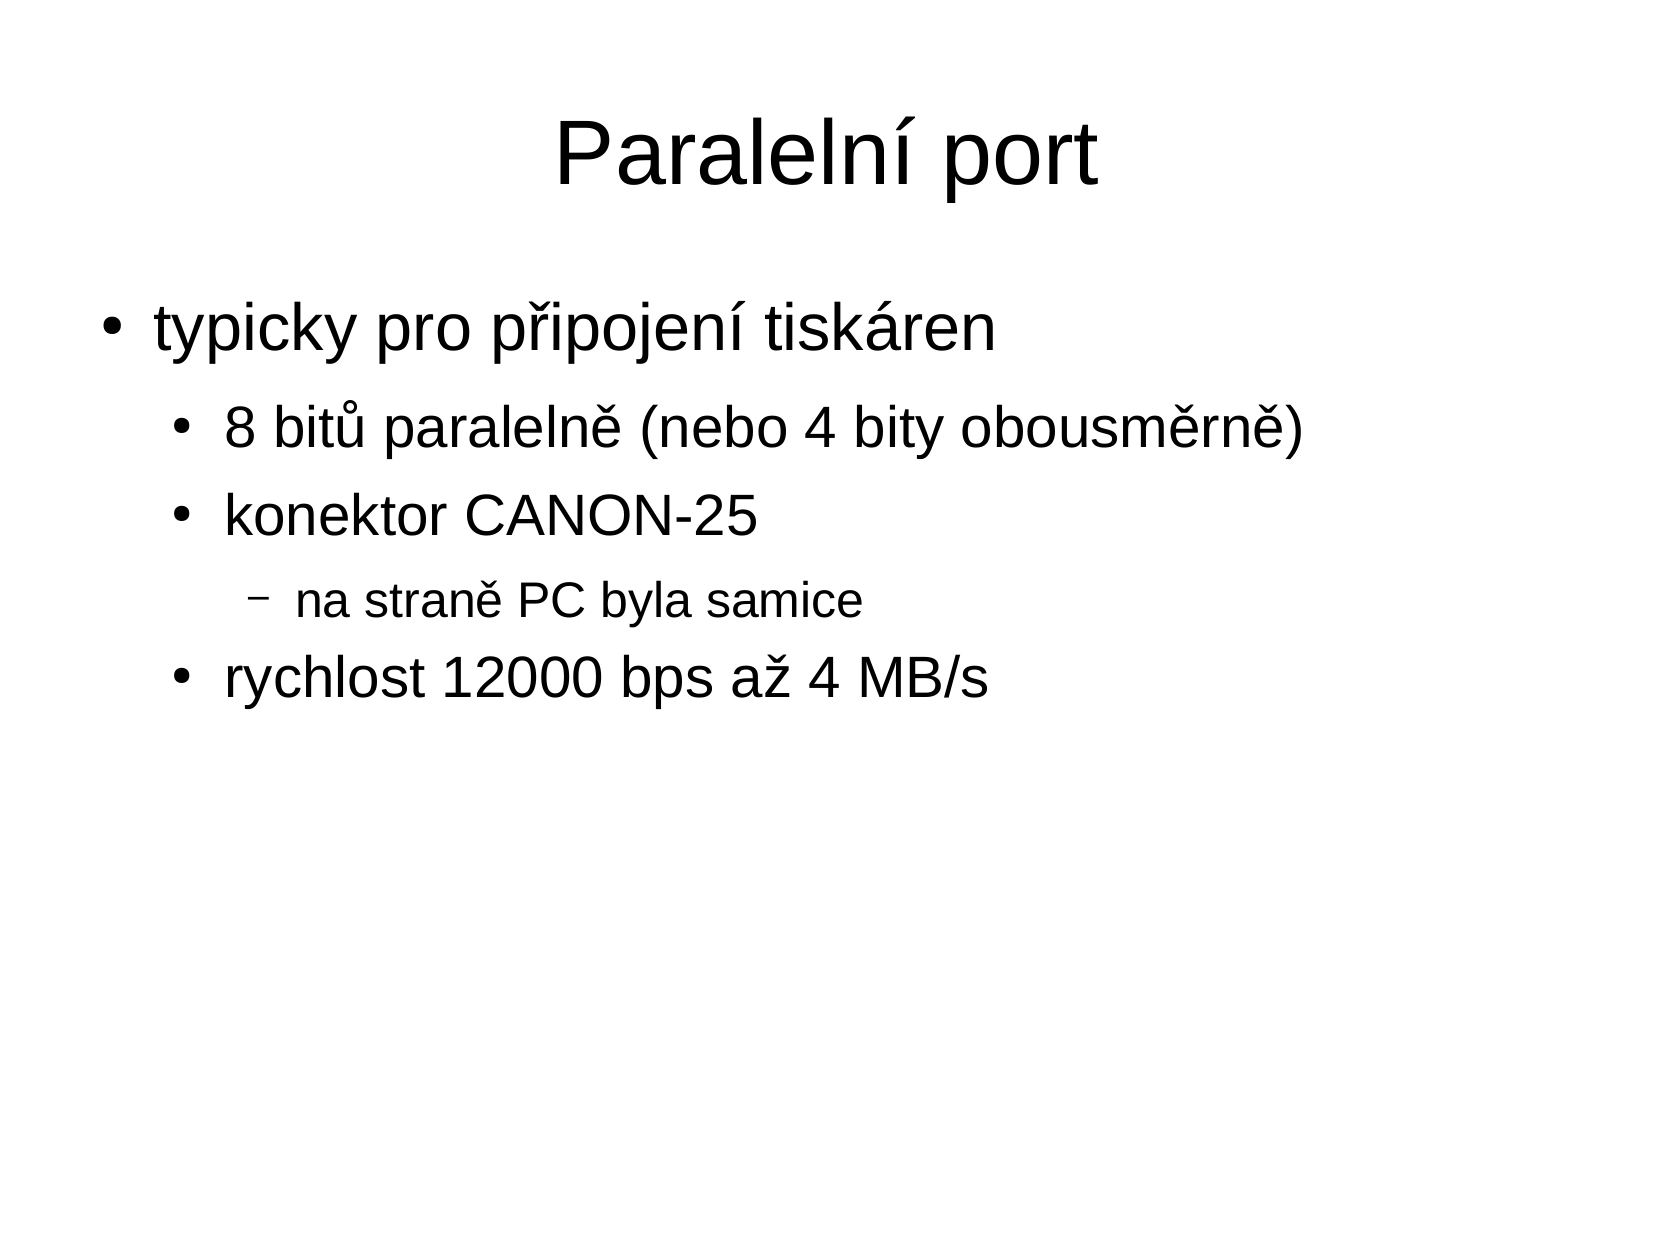

# Paralelní port
typicky pro připojení tiskáren
8 bitů paralelně (nebo 4 bity obousměrně)
konektor CANON-25
na straně PC byla samice
rychlost 12000 bps až 4 MB/s